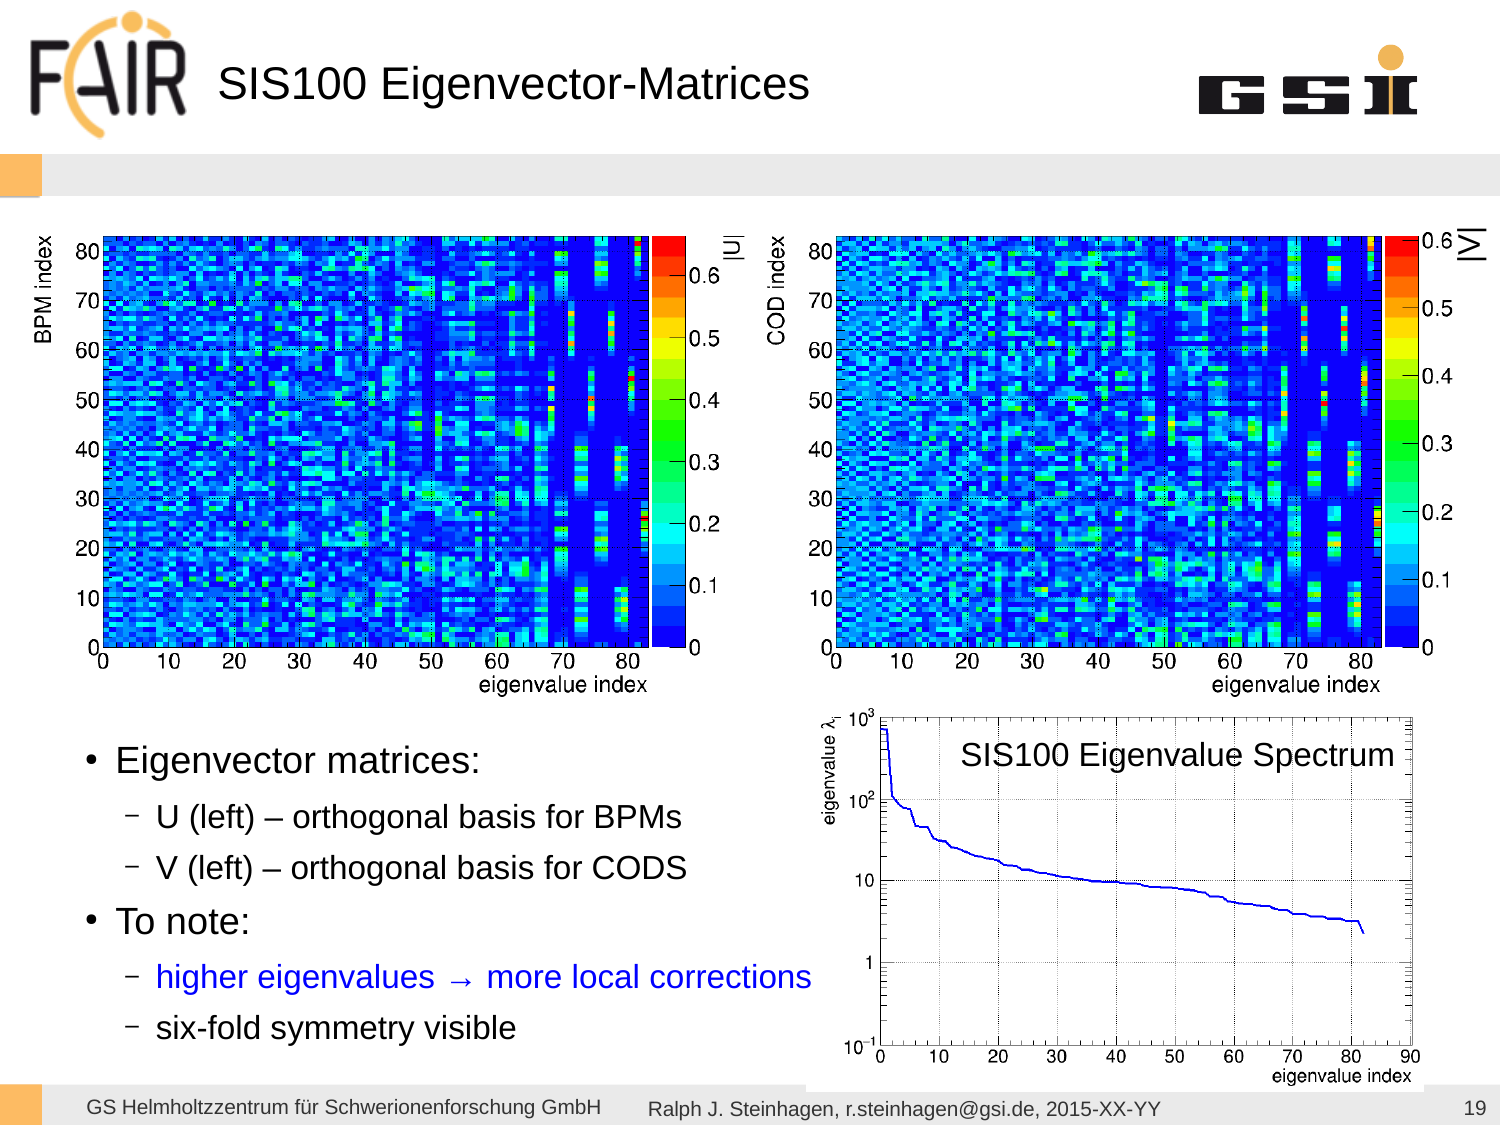

# SIS100 Eigenvector-Matrices
|V|
SIS100 Eigenvalue Spectrum
Eigenvector matrices:
U (left) – orthogonal basis for BPMs
V (left) – orthogonal basis for CODS
To note:
higher eigenvalues → more local corrections
six-fold symmetry visible